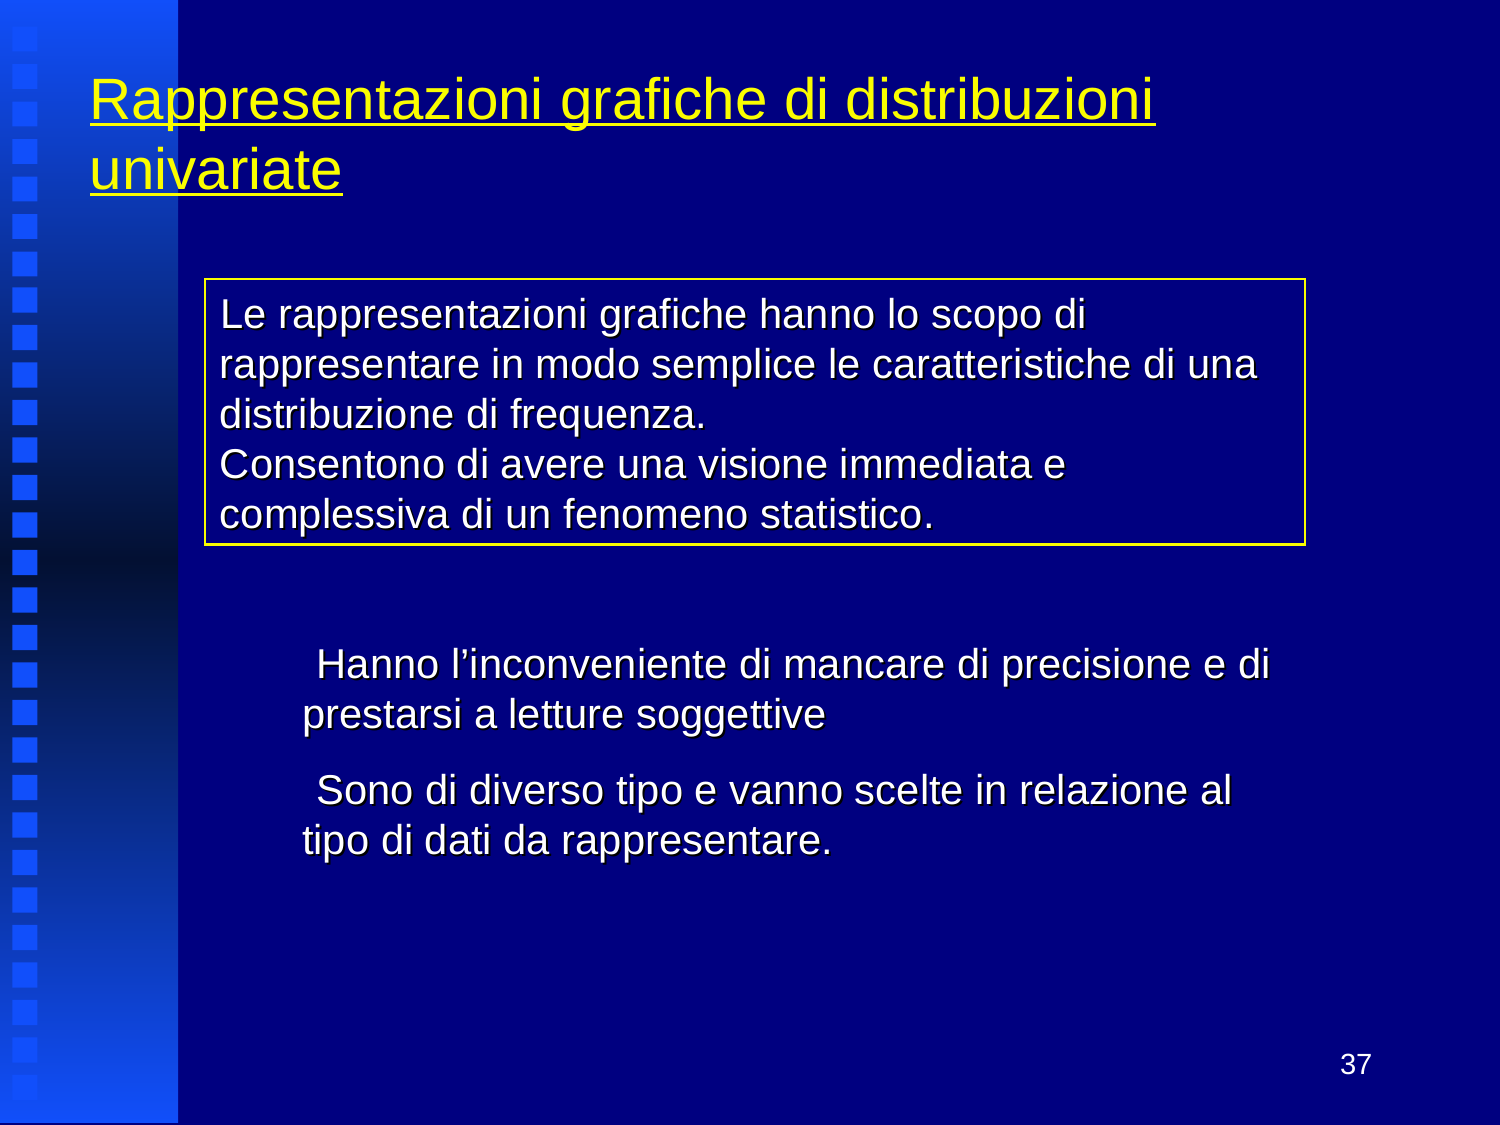

Rappresentazioni grafiche di distribuzioni univariate
Le rappresentazioni grafiche hanno lo scopo di rappresentare in modo semplice le caratteristiche di una distribuzione di frequenza.
Consentono di avere una visione immediata e complessiva di un fenomeno statistico.
Hanno l’inconveniente di mancare di precisione e di prestarsi a letture soggettive
Sono di diverso tipo e vanno scelte in relazione al tipo di dati da rappresentare.